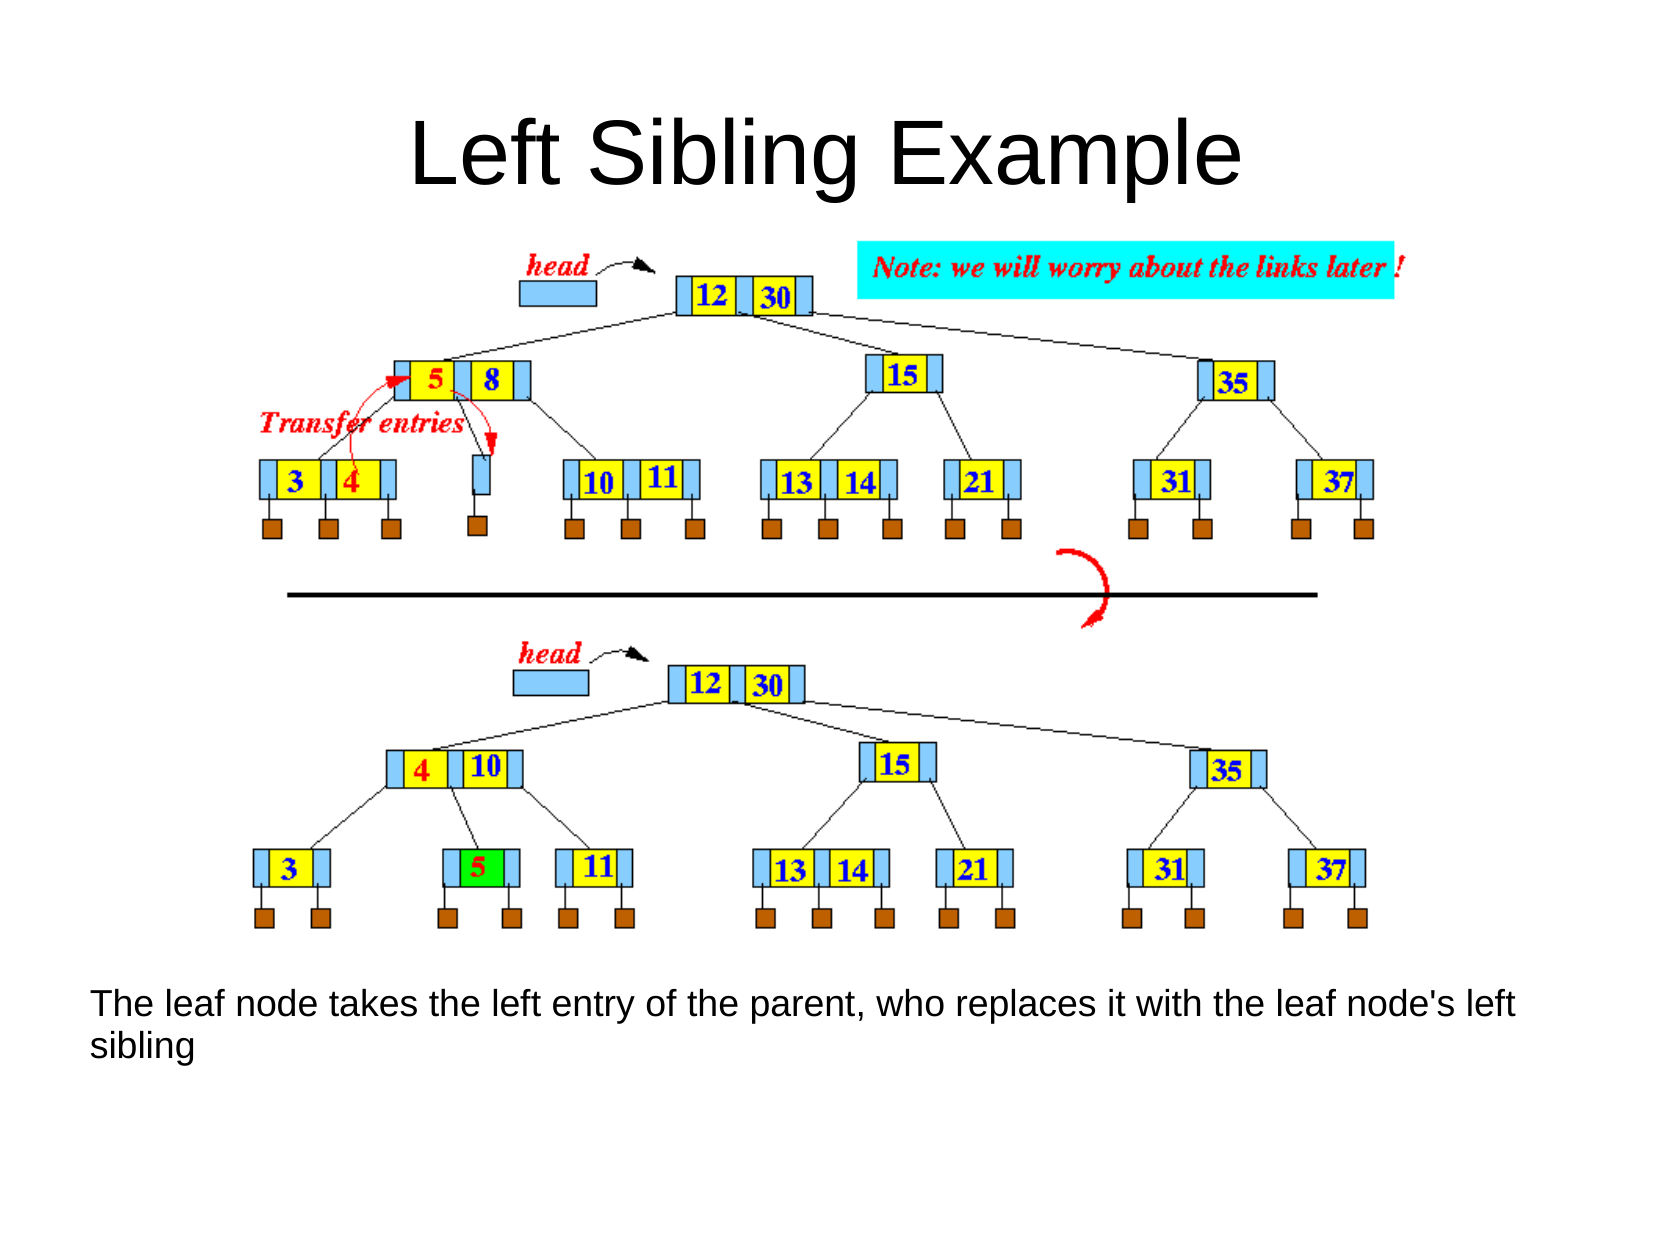

# Left Sibling Example
The leaf node takes the left entry of the parent, who replaces it with the leaf node's left sibling